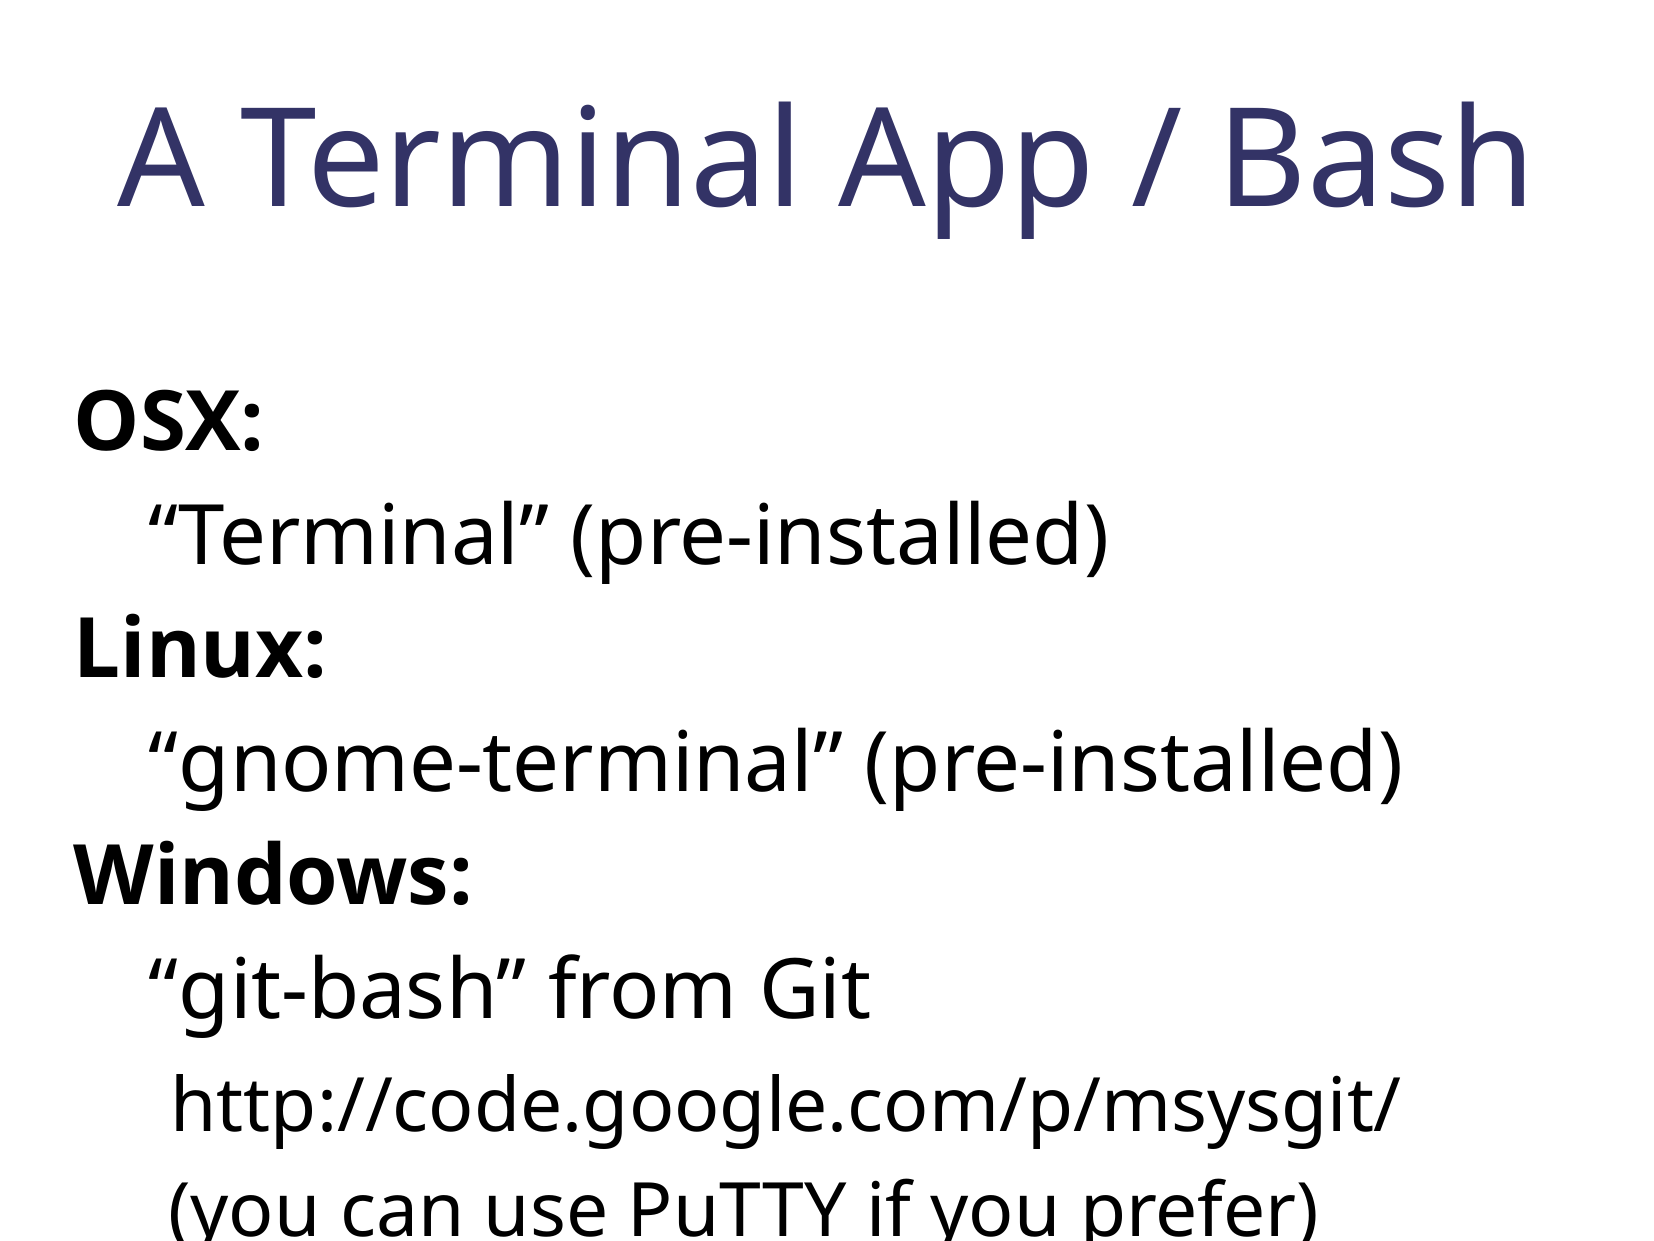

# A Terminal App / Bash
OSX:
	“Terminal” (pre-installed)
Linux:
	“gnome-terminal” (pre-installed)
Windows:
	“git-bash” from Git
	 http://code.google.com/p/msysgit/
 	 (you can use PuTTY if you prefer)